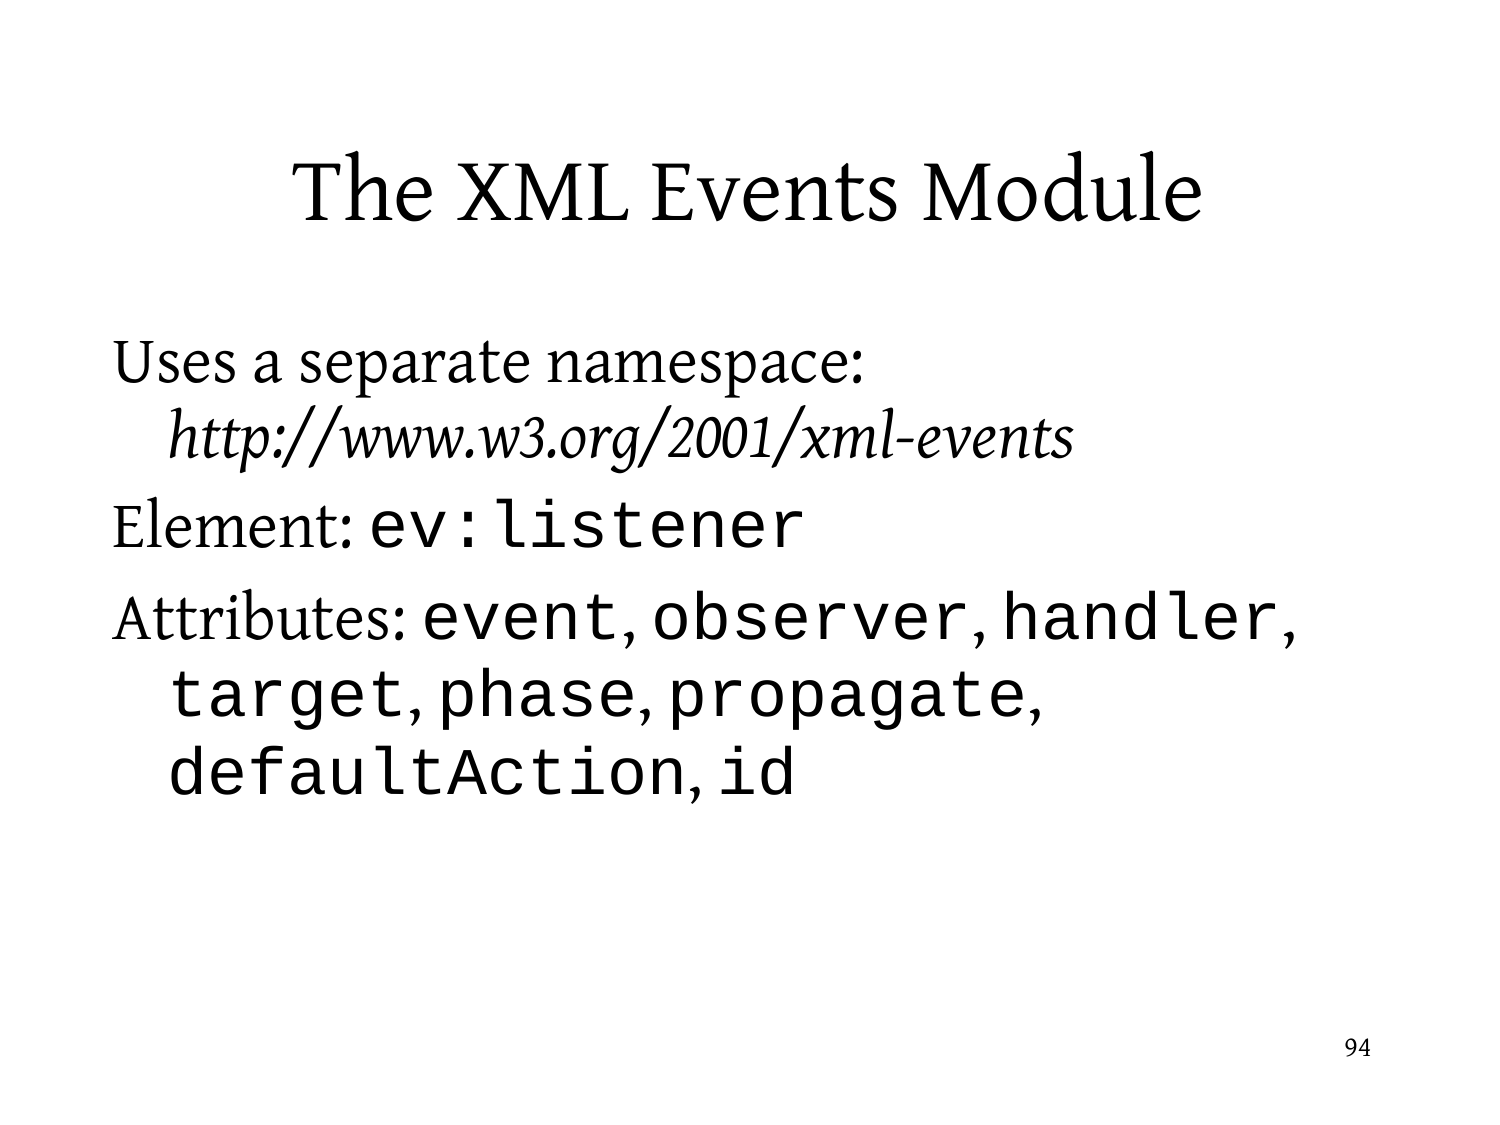

# The XML Events Module
Uses a separate namespace: http://www.w3.org/2001/xml-events
Element: ev:listener
Attributes: event, observer, handler, target, phase, propagate, defaultAction, id